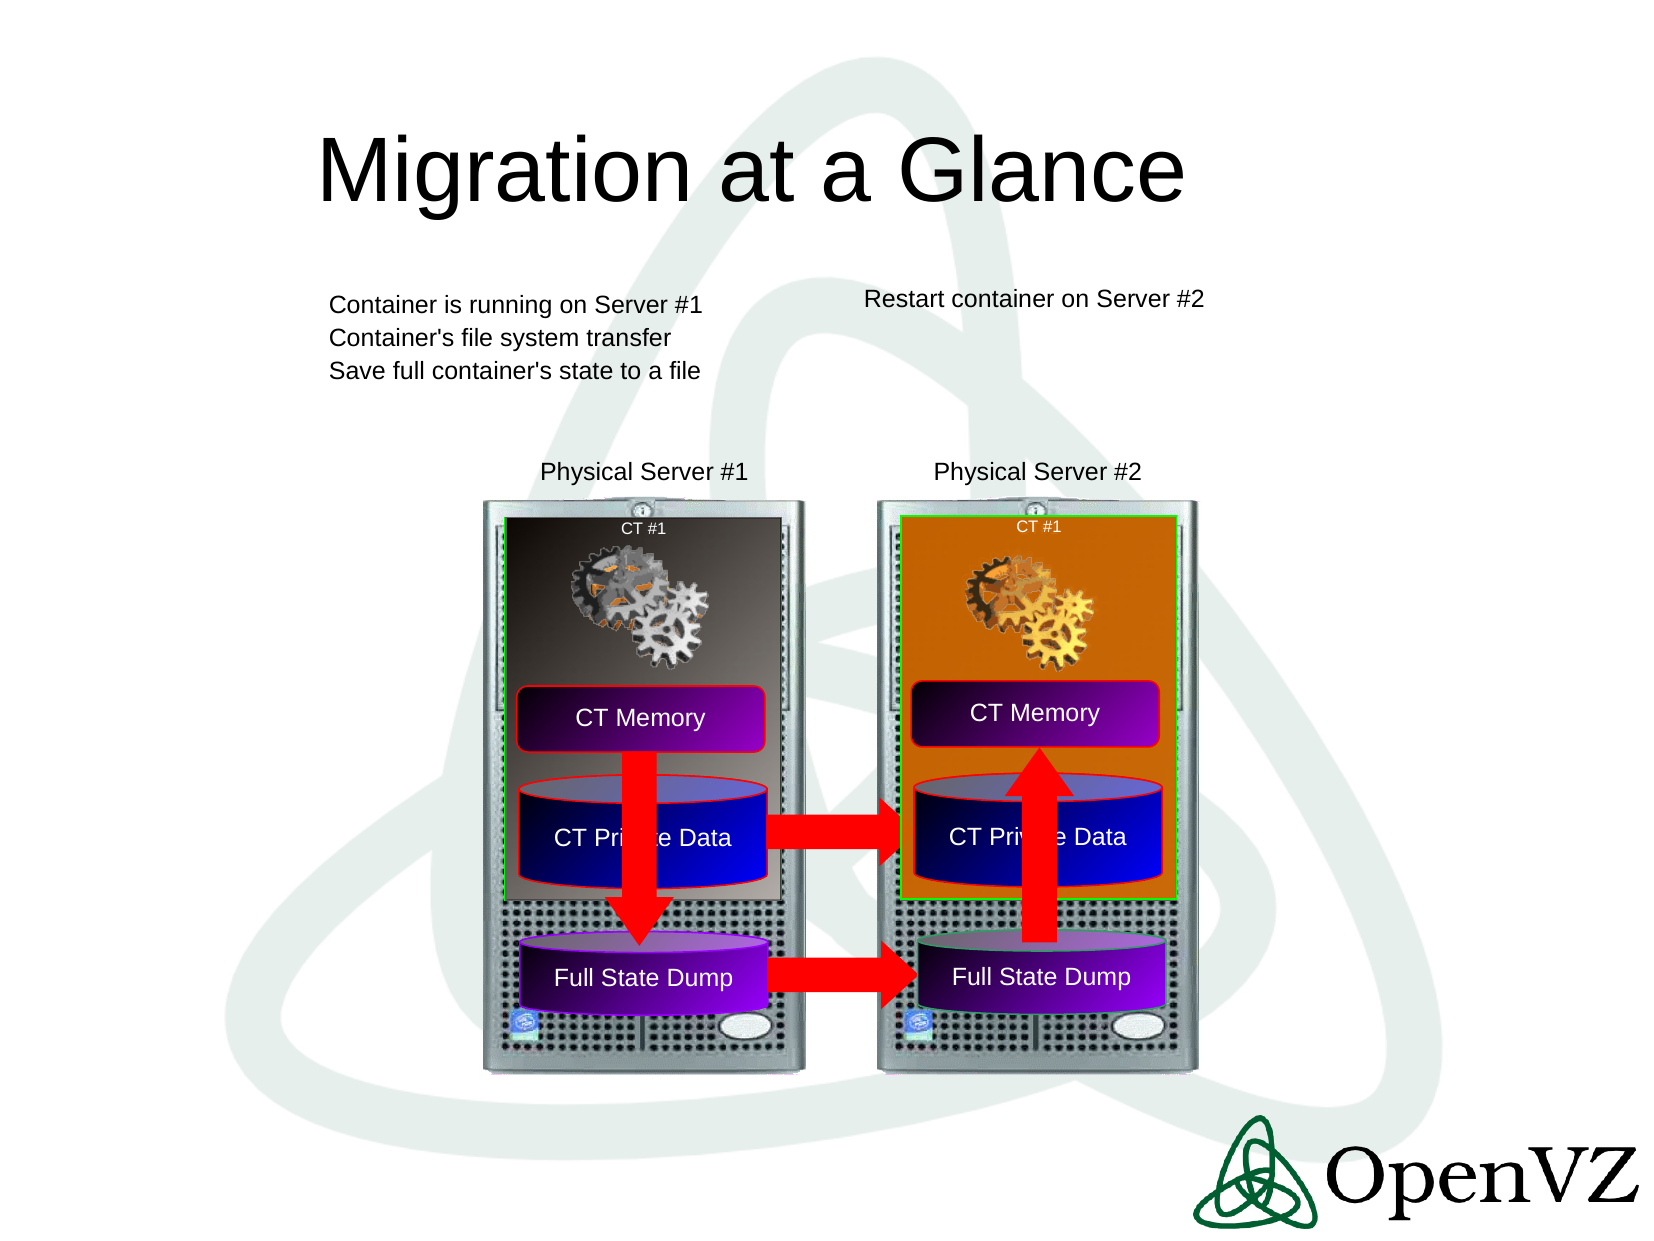

# Migration at a Glance
Restart container on Server #2
Container is running on Server #1
Container's file system transfer
Save full container's state to a file
Physical Server #1
Physical Server #2
CT #1
CT #1
CT #1
CT#1
CT Memory
CT Memory
CT Private Data
CT Private Data
Full State Dump
Full State Dump